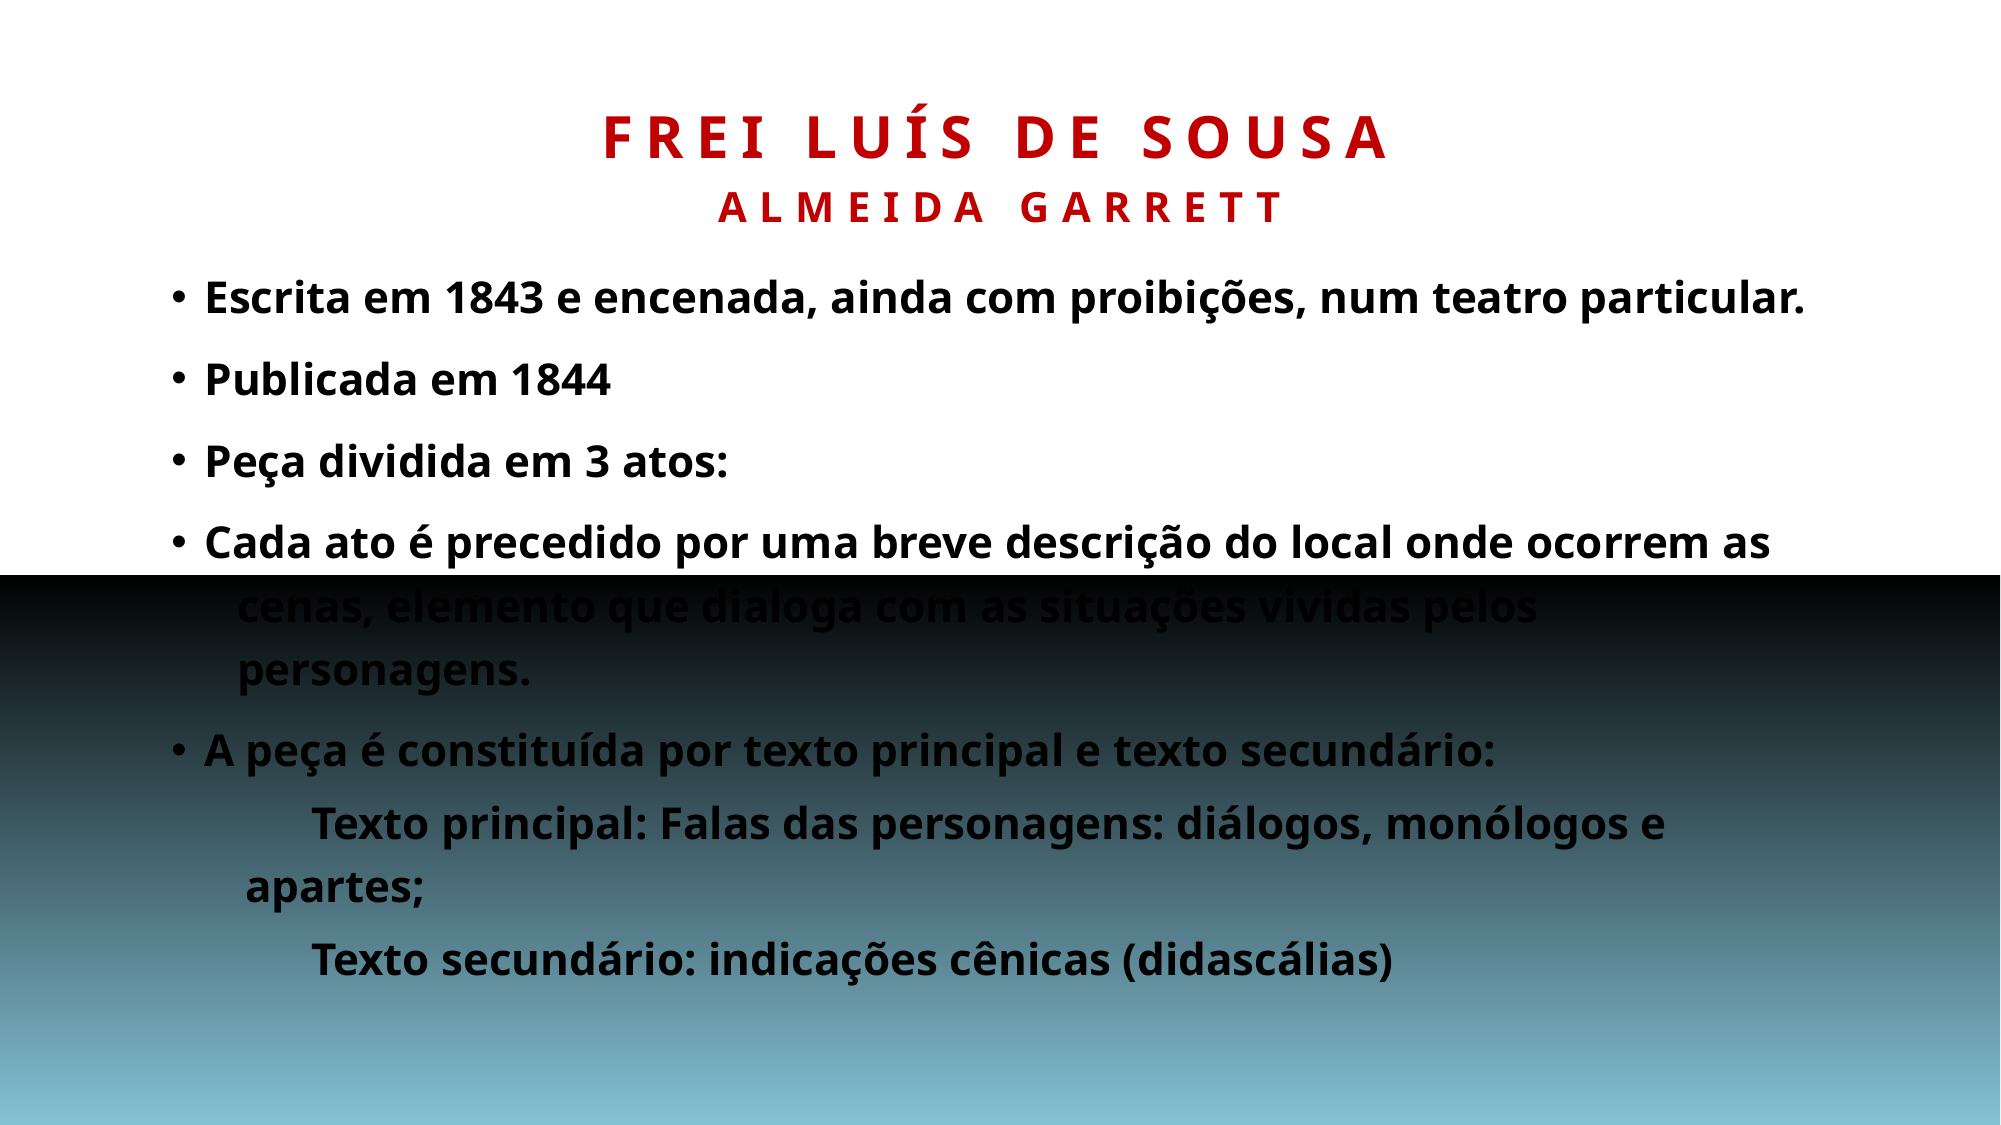

# Frei luís de Sousa Almeida Garrett
Escrita em 1843 e encenada, ainda com proibições, num teatro particular.
Publicada em 1844
Peça dividida em 3 atos:
Cada ato é precedido por uma breve descrição do local onde ocorrem as cenas, elemento que dialoga com as situações vividas pelos personagens.
A peça é constituída por texto principal e texto secundário:
	Texto principal: Falas das personagens: diálogos, monólogos e apartes;
	Texto secundário: indicações cênicas (didascálias)